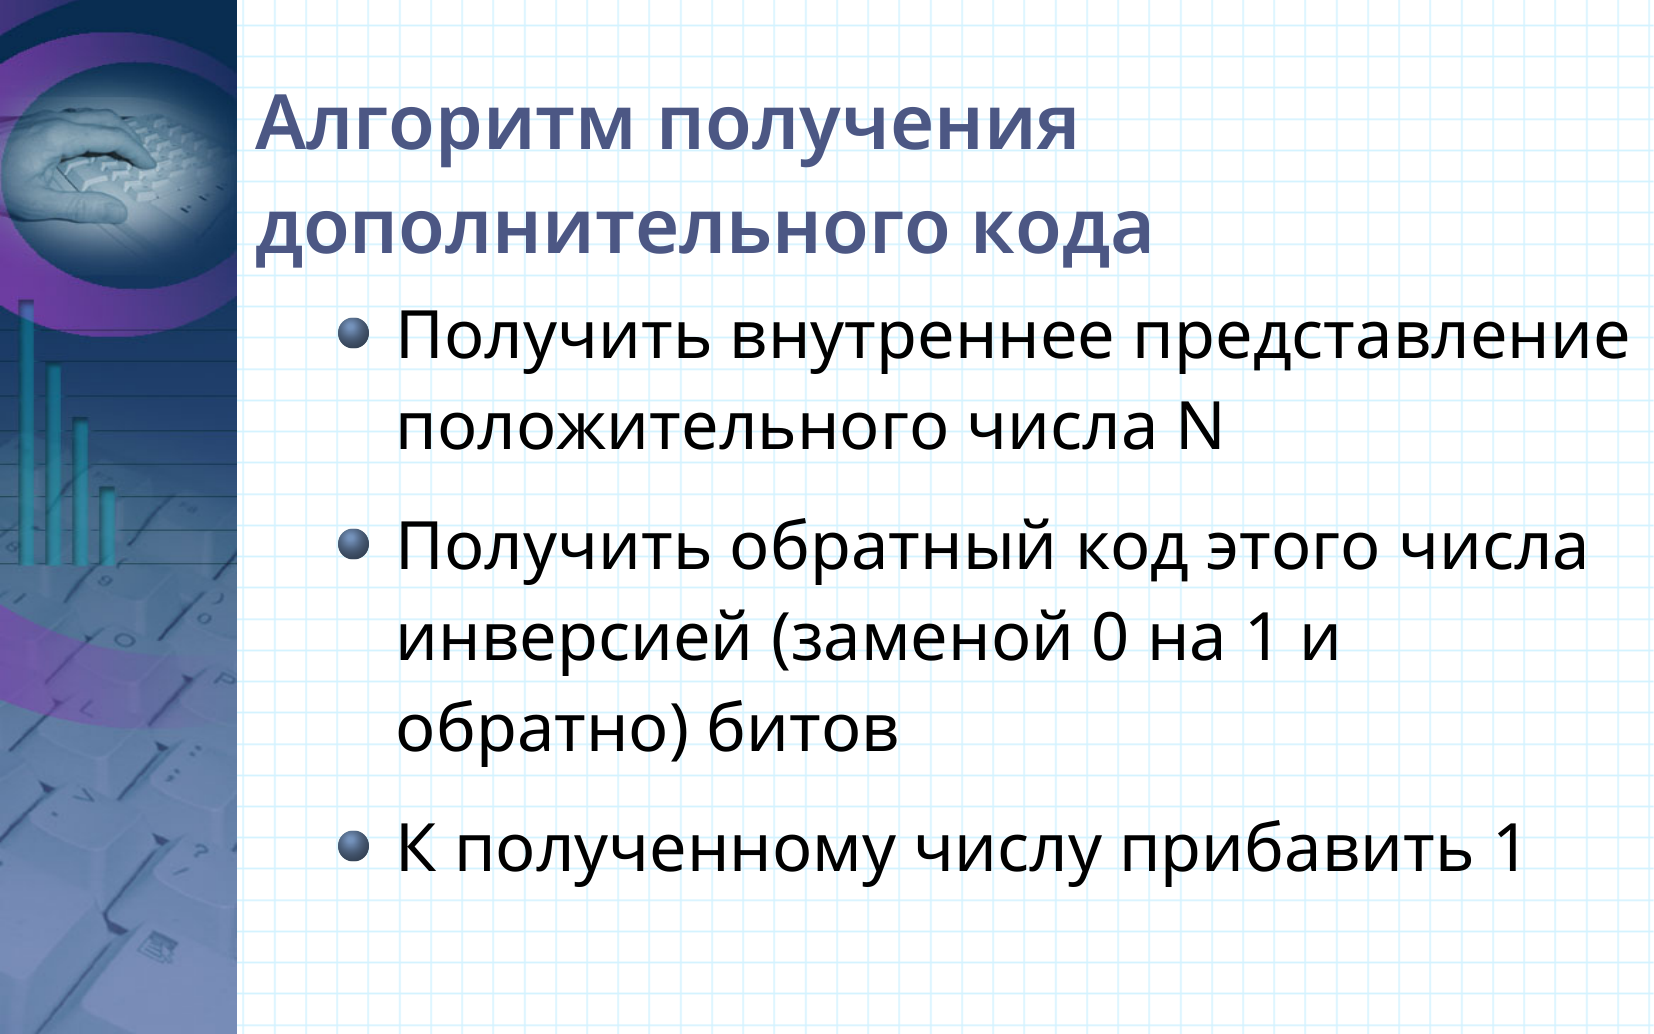

# Алгоритм получения дополнительного кода
Получить внутреннее представление положительного числа N
Получить обратный код этого числа инверсией (заменой 0 на 1 и обратно) битов
К полученному числу прибавить 1